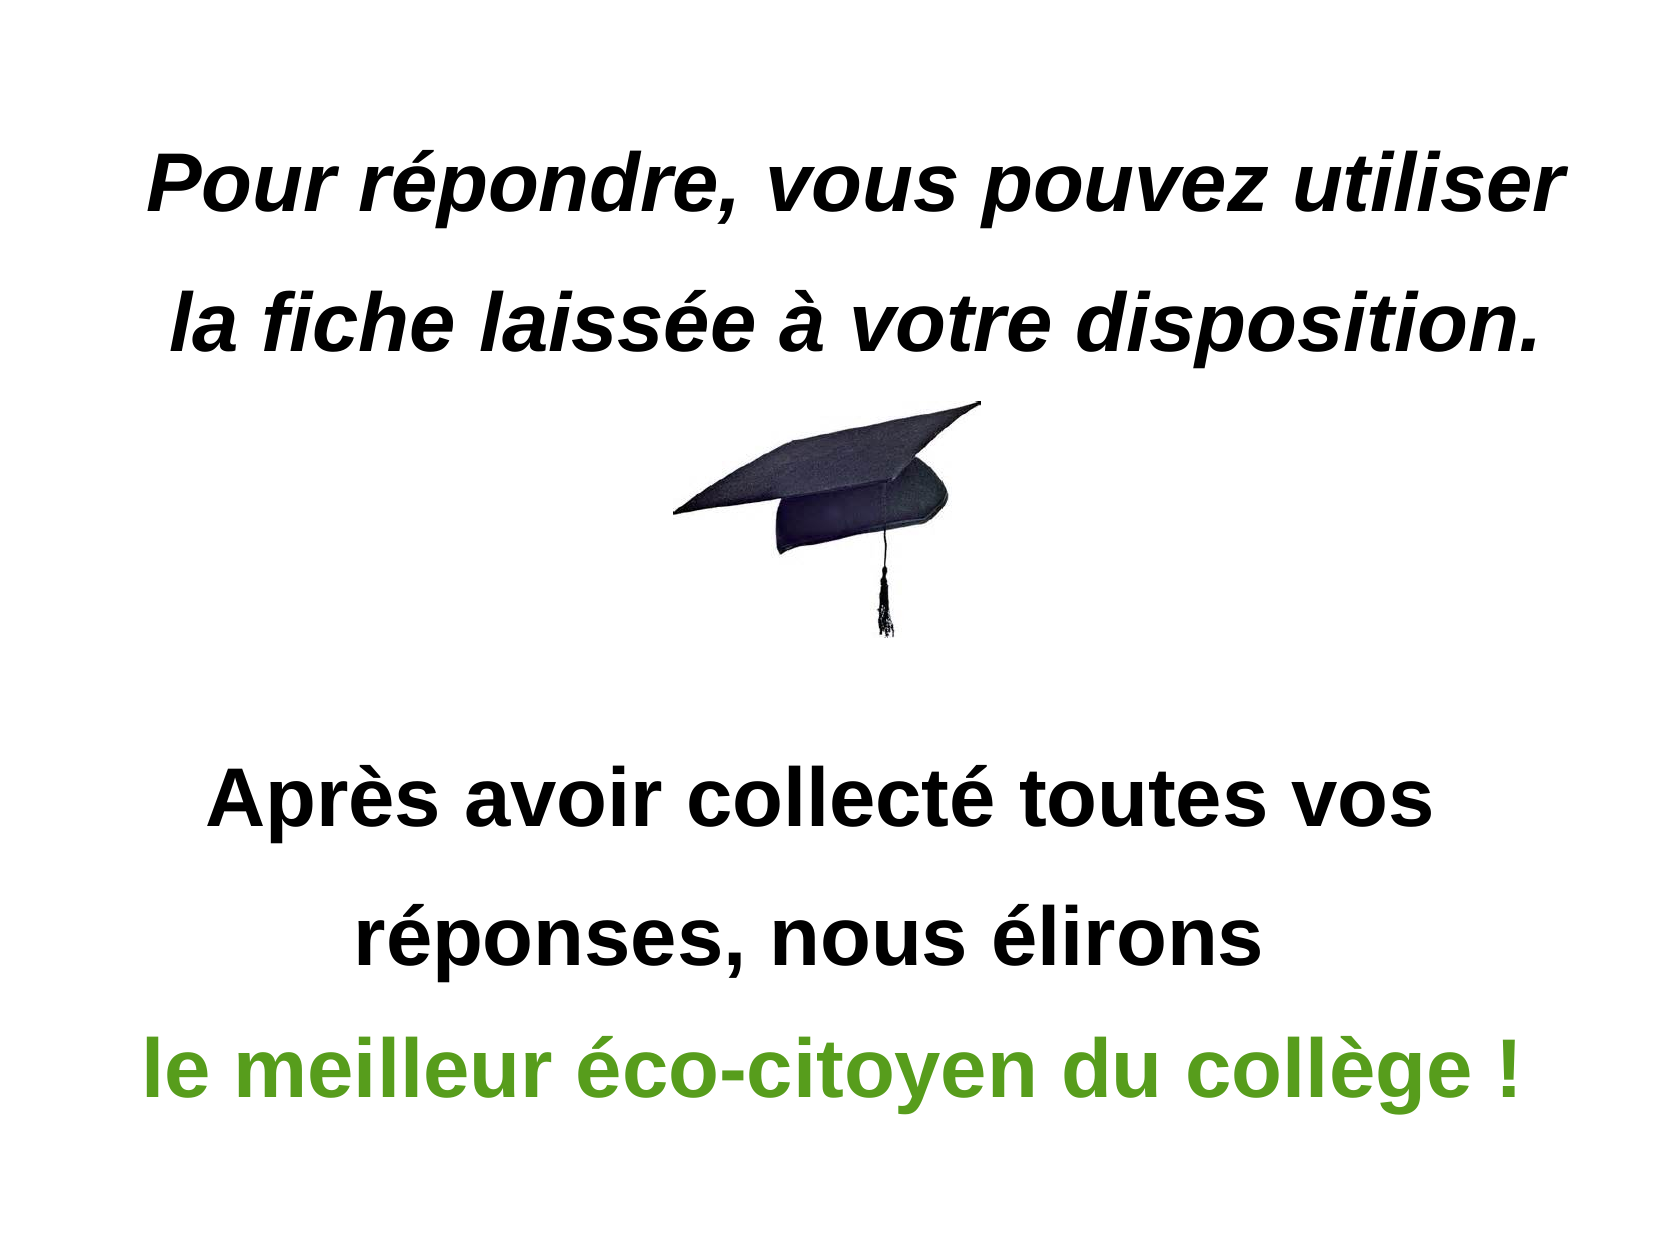

Pour répondre, vous pouvez utiliser la fiche laissée à votre disposition.
Après avoir collecté toutes vos réponses, nous élirons
le meilleur éco-citoyen du collège !